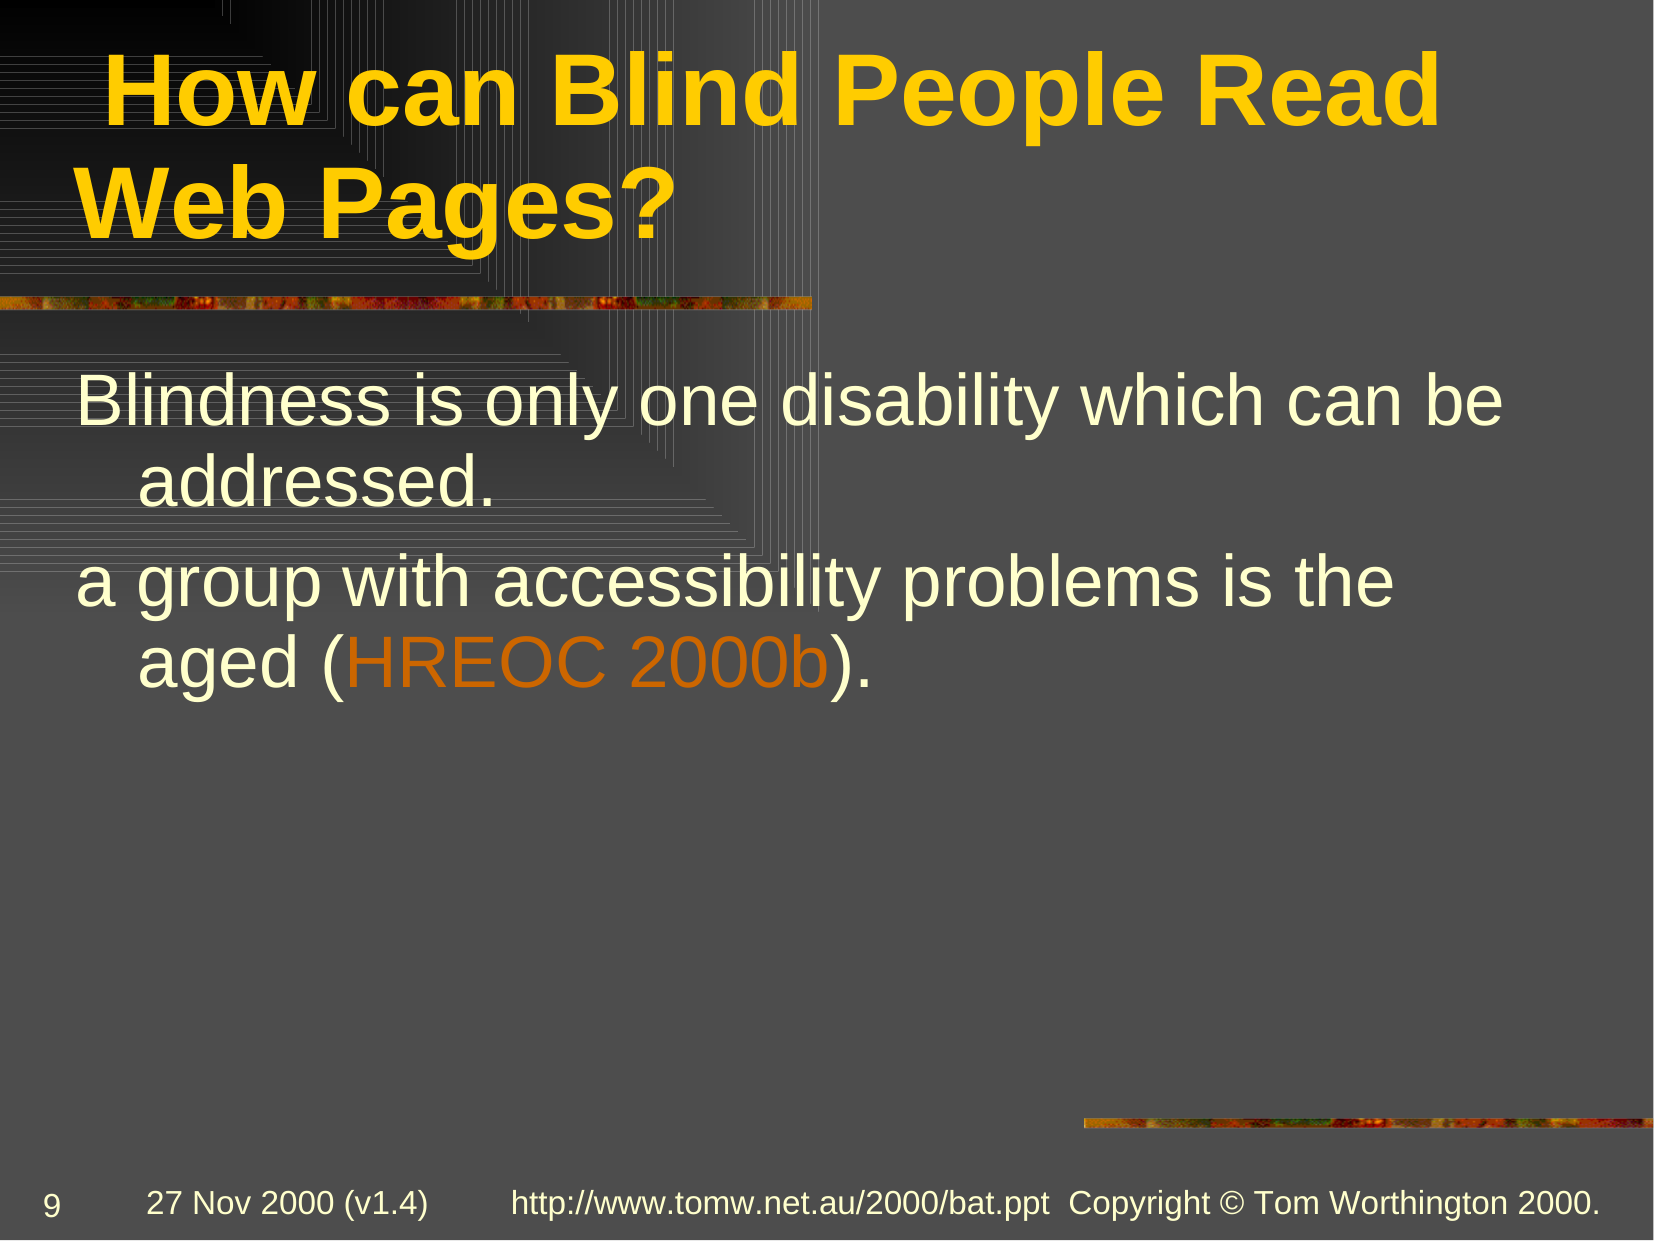

# How can Blind People Read Web Pages?
Blindness is only one disability which can be addressed.
a group with accessibility problems is the aged (HREOC 2000b).
27 Nov 2000 (v1.4)
http://www.tomw.net.au/2000/bat.ppt Copyright © Tom Worthington 2000.
9